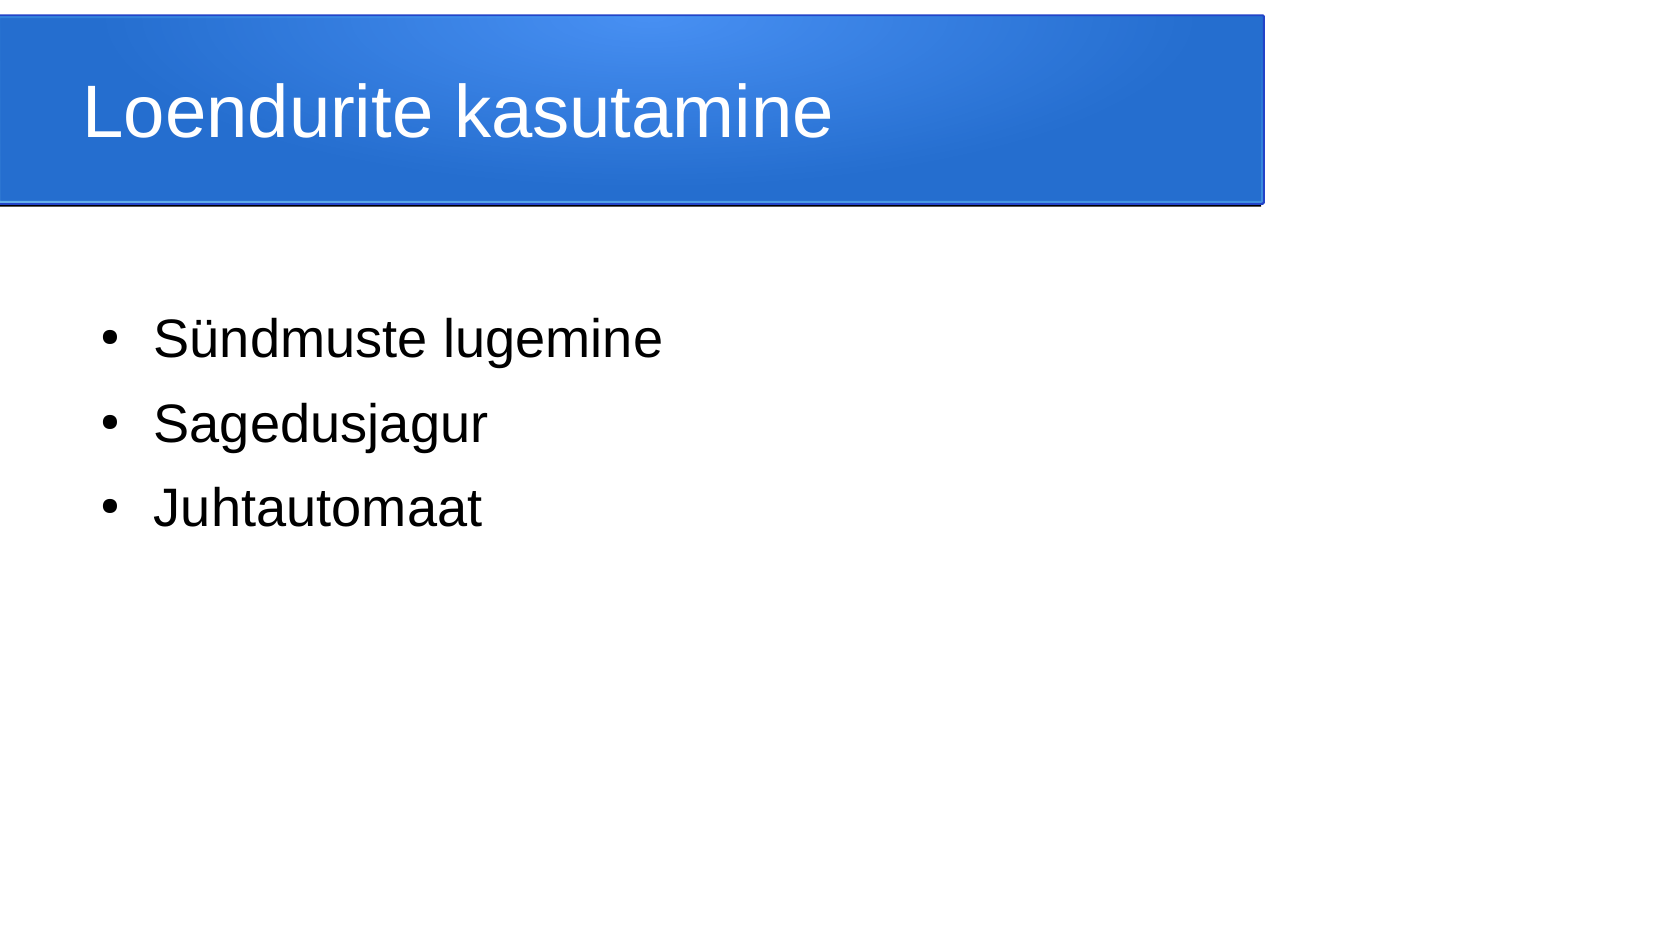

# Loendurite kasutamine
Sündmuste lugemine
Sagedusjagur
Juhtautomaat